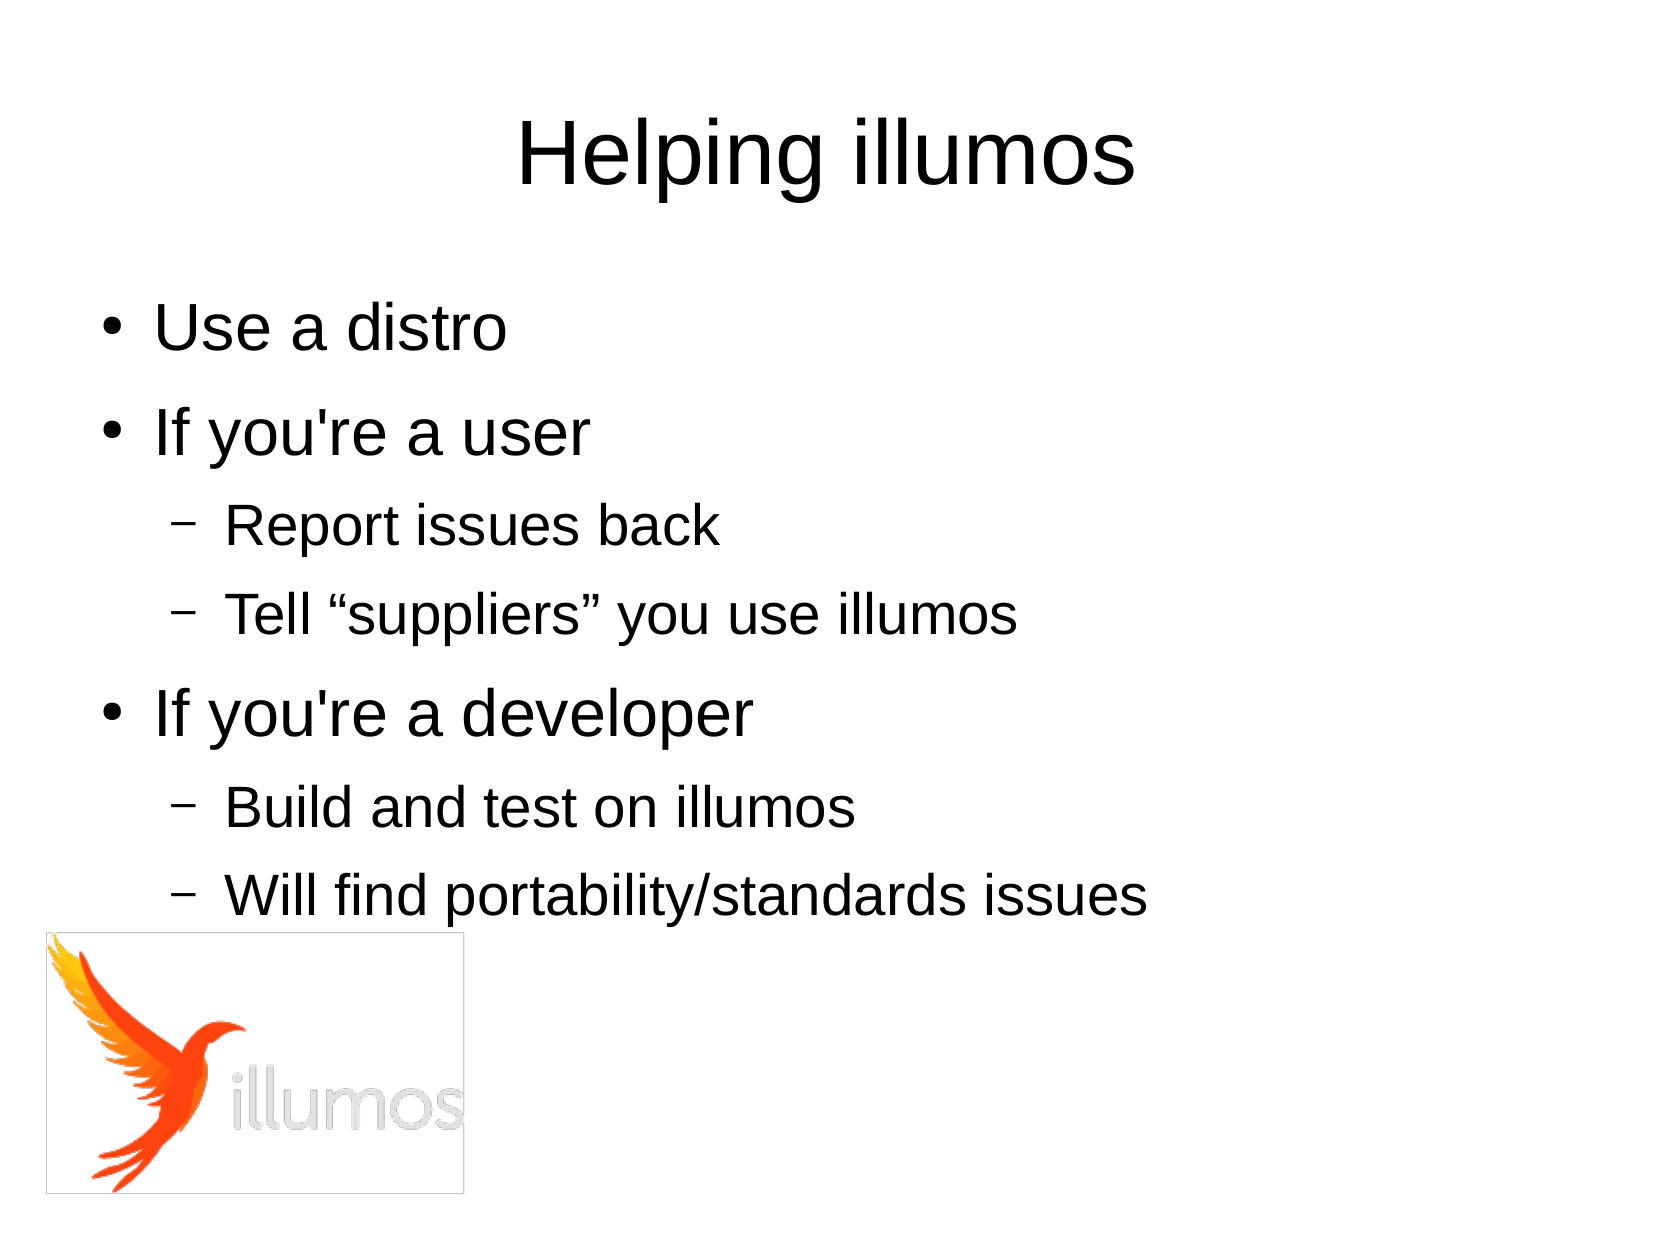

# Helping illumos
Use a distro
If you're a user
Report issues back
Tell “suppliers” you use illumos
If you're a developer
Build and test on illumos
Will find portability/standards issues